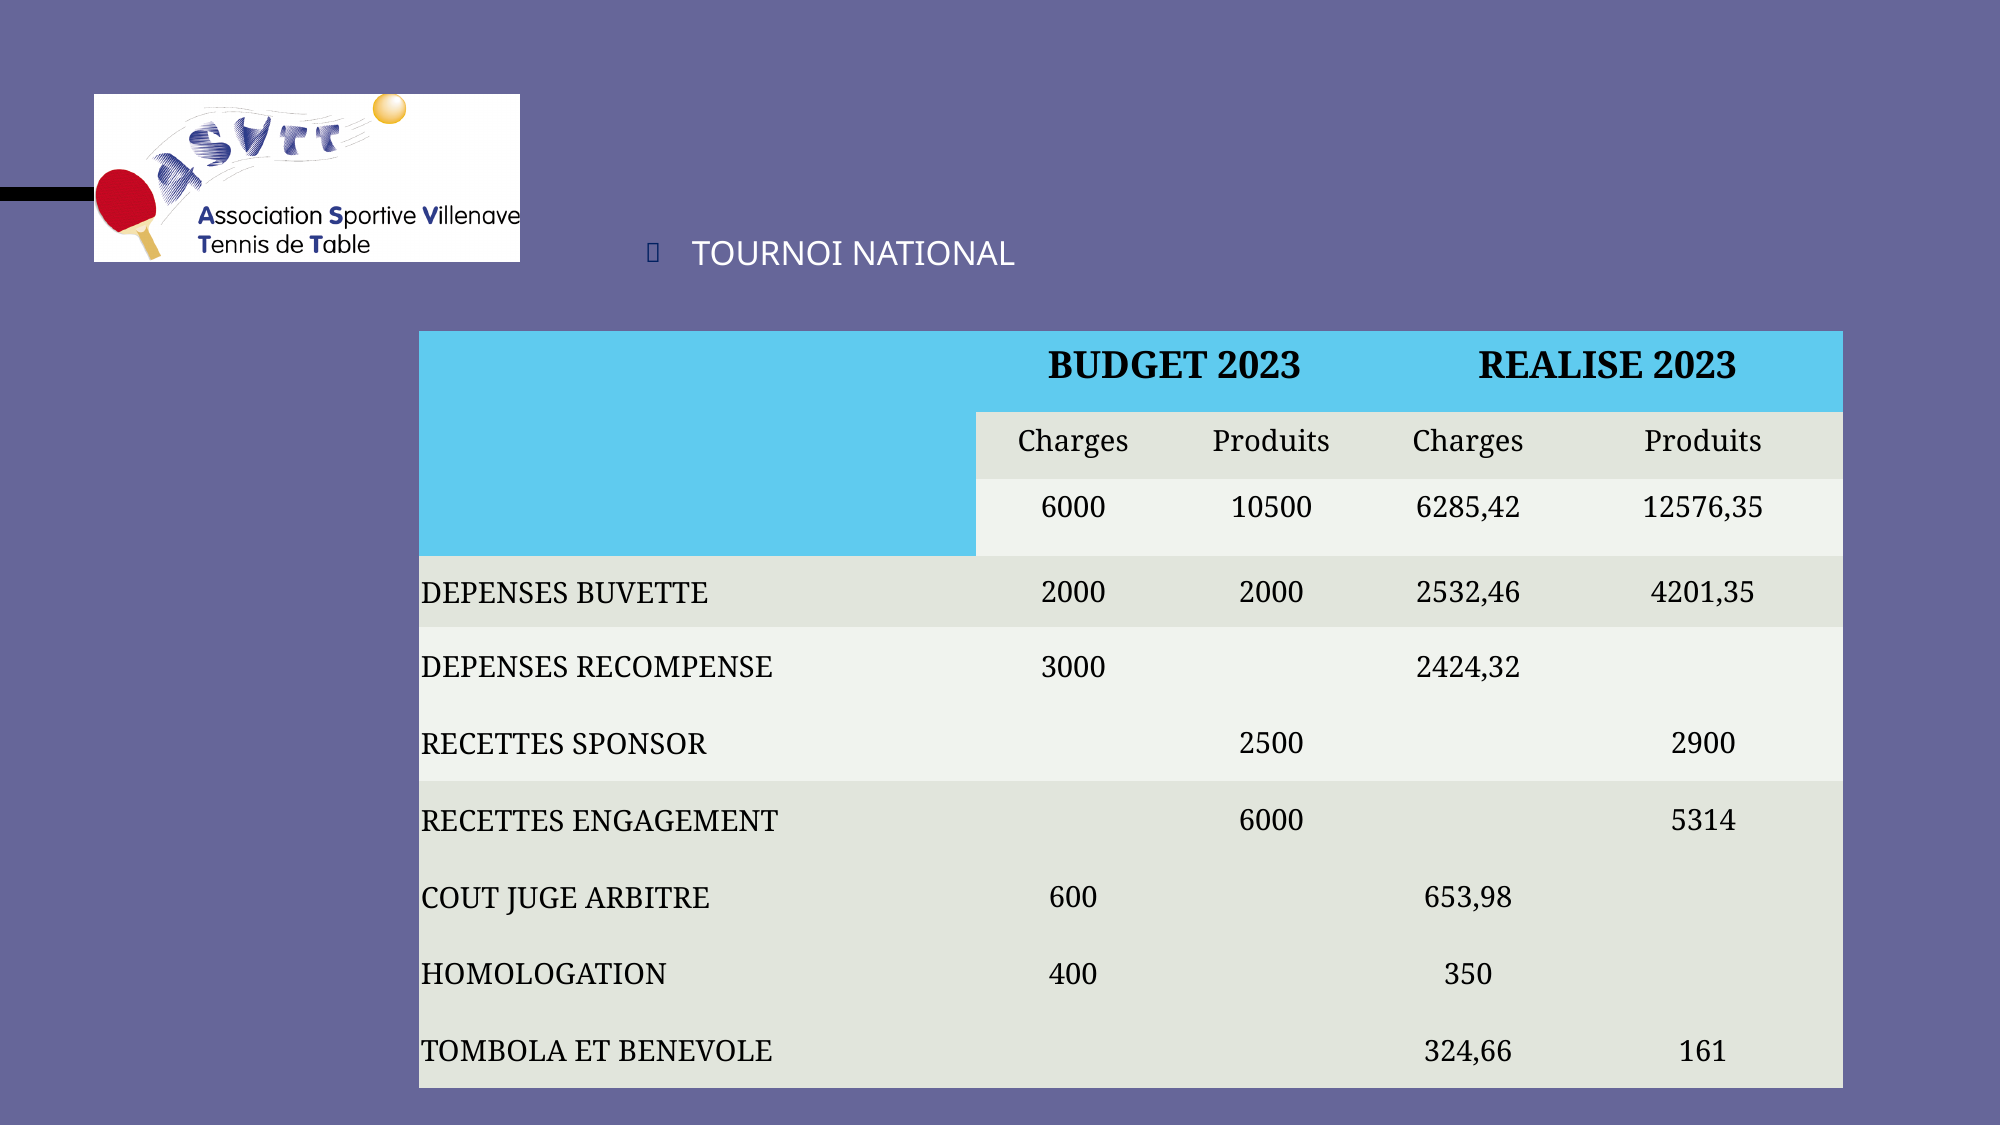

# TOURNOI NATIONAL
| | BUDGET 2023 | | REALISE 2023 | |
| --- | --- | --- | --- | --- |
| | Charges | Produits | Charges | Produits |
| | 6000 | 10500 | 6285,42 | 12576,35 |
| DEPENSES BUVETTE | 2000 | 2000 | 2532,46 | 4201,35 |
| DEPENSES RECOMPENSE | 3000 | | 2424,32 | |
| RECETTES SPONSOR | | 2500 | | 2900 |
| RECETTES ENGAGEMENT | | 6000 | | 5314 |
| COUT JUGE ARBITRE | 600 | | 653,98 | |
| HOMOLOGATION | 400 | | 350 | |
| TOMBOLA ET BENEVOLE | | | 324,66 | 161 |